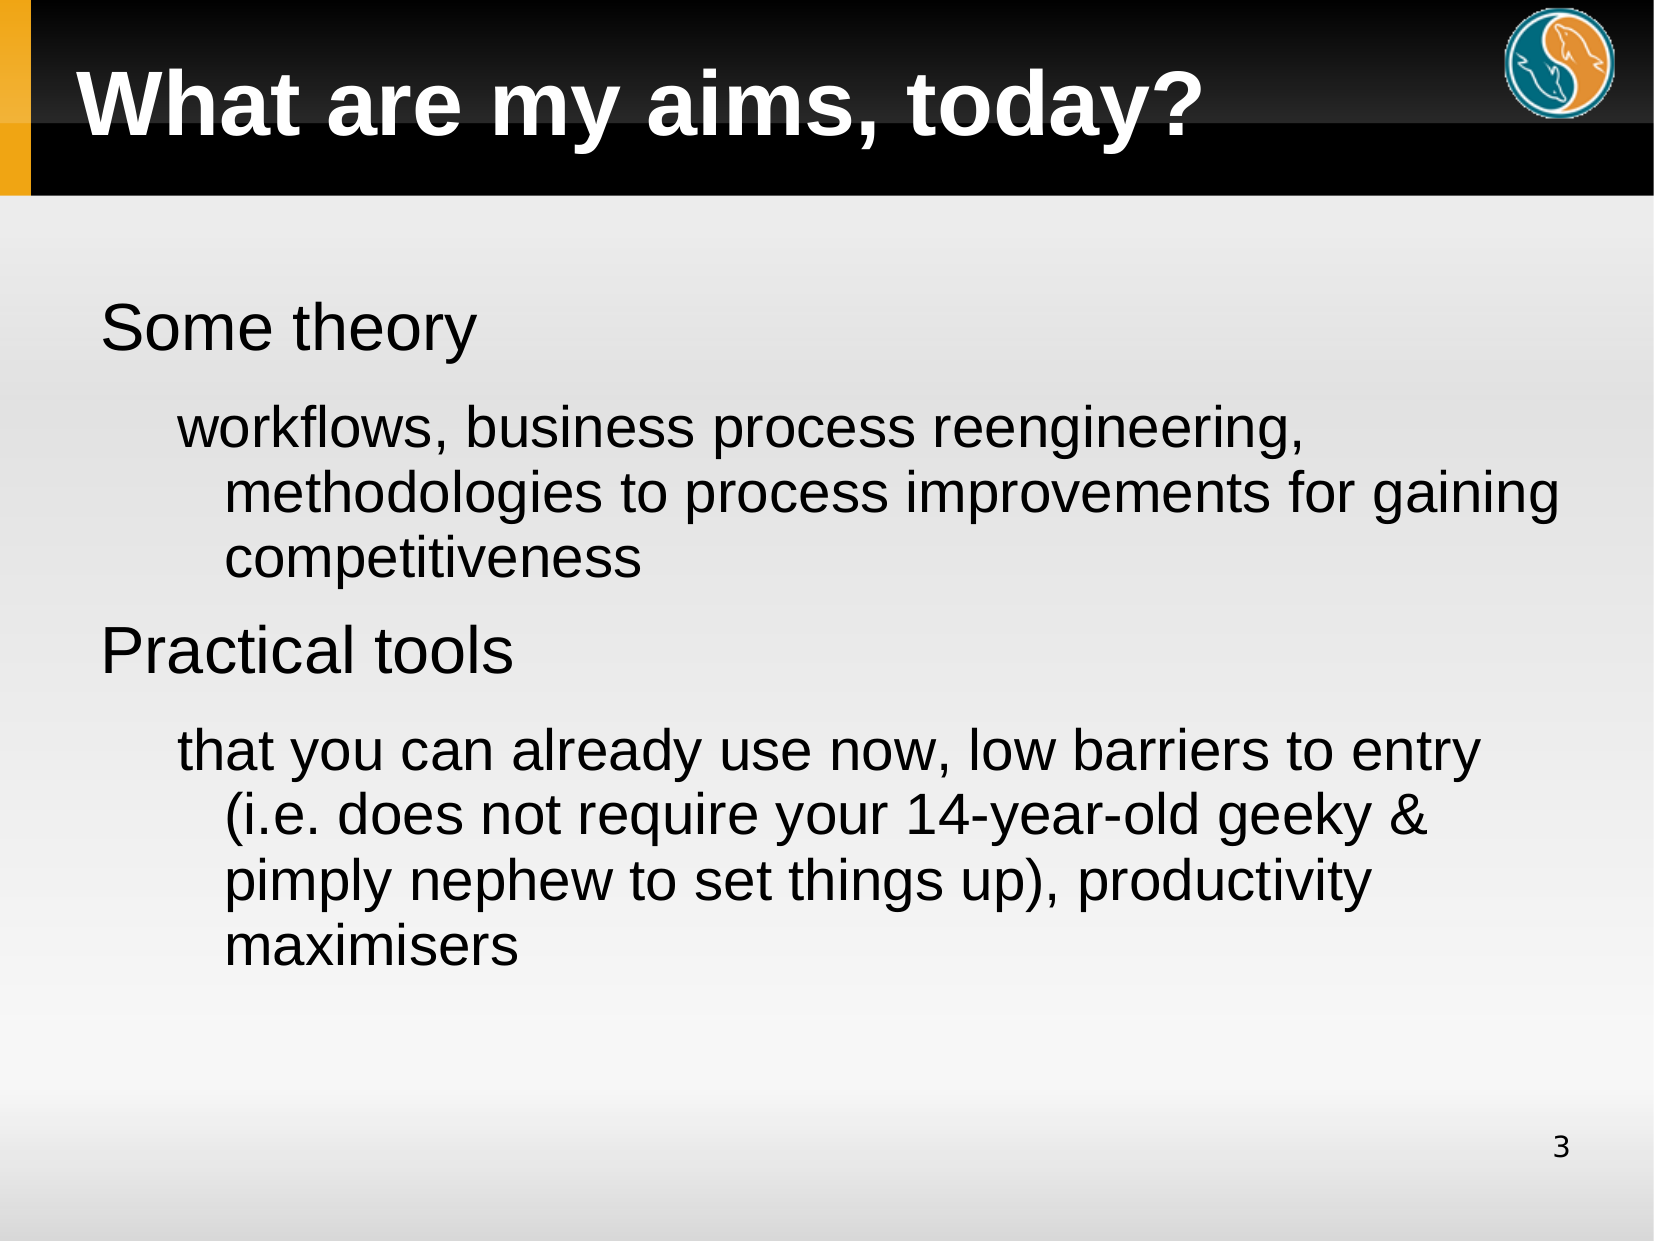

# What are my aims, today?
Some theory
workflows, business process reengineering, methodologies to process improvements for gaining competitiveness
Practical tools
that you can already use now, low barriers to entry (i.e. does not require your 14-year-old geeky & pimply nephew to set things up), productivity maximisers
3